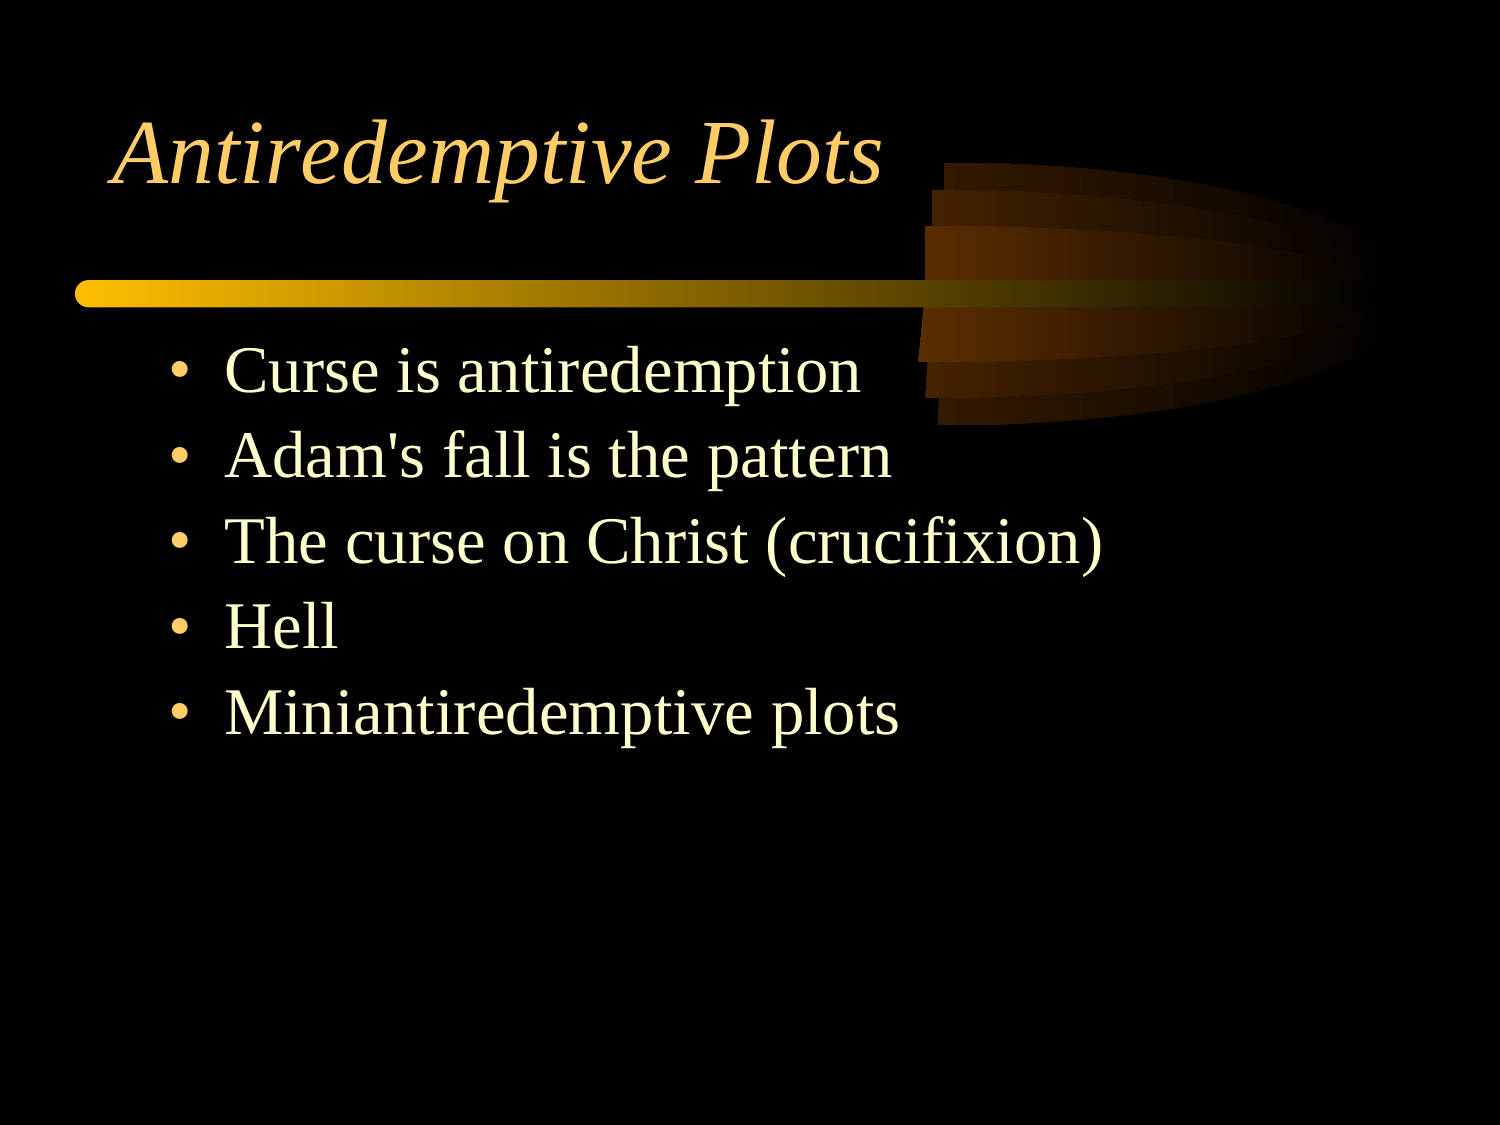

# Antiredemptive Plots
Curse is antiredemption
Adam's fall is the pattern
The curse on Christ (crucifixion)
Hell
Miniantiredemptive plots